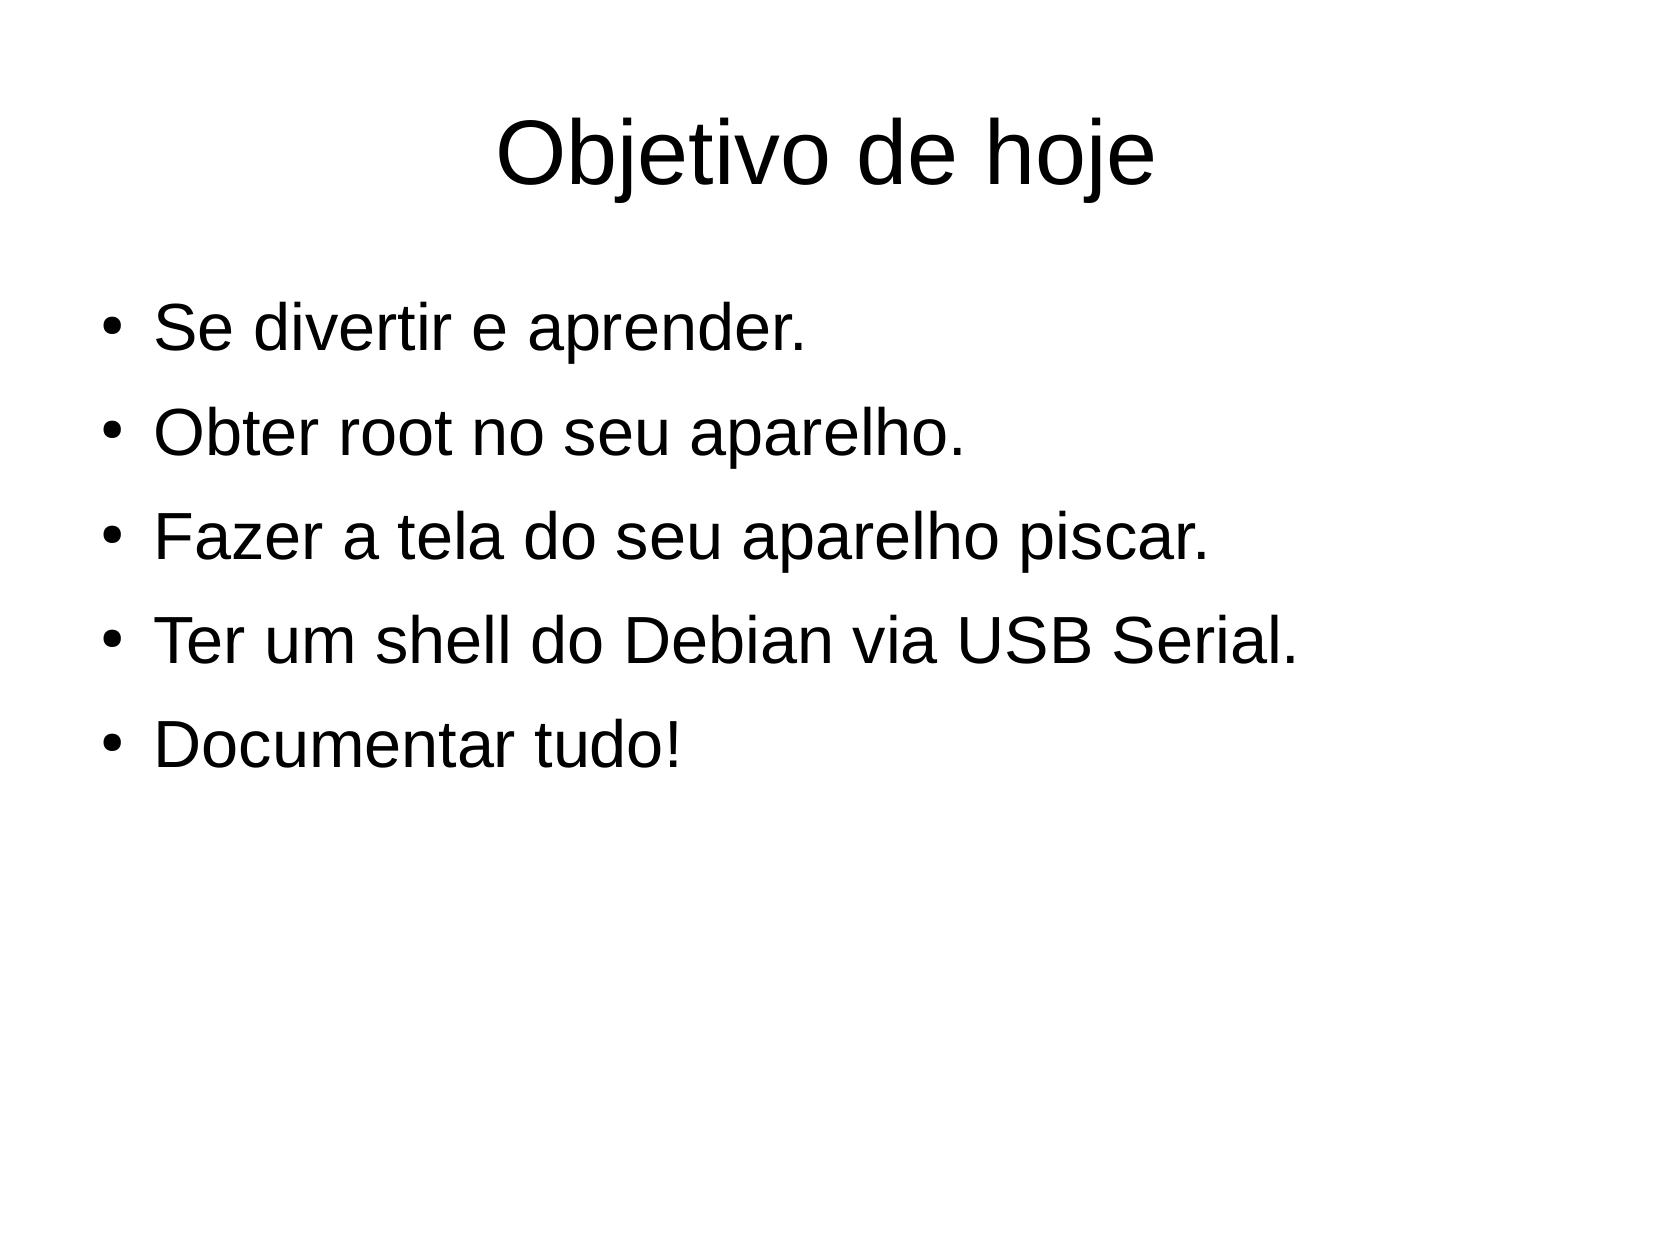

# Objetivo de hoje
Se divertir e aprender.
Obter root no seu aparelho.
Fazer a tela do seu aparelho piscar.
Ter um shell do Debian via USB Serial.
Documentar tudo!